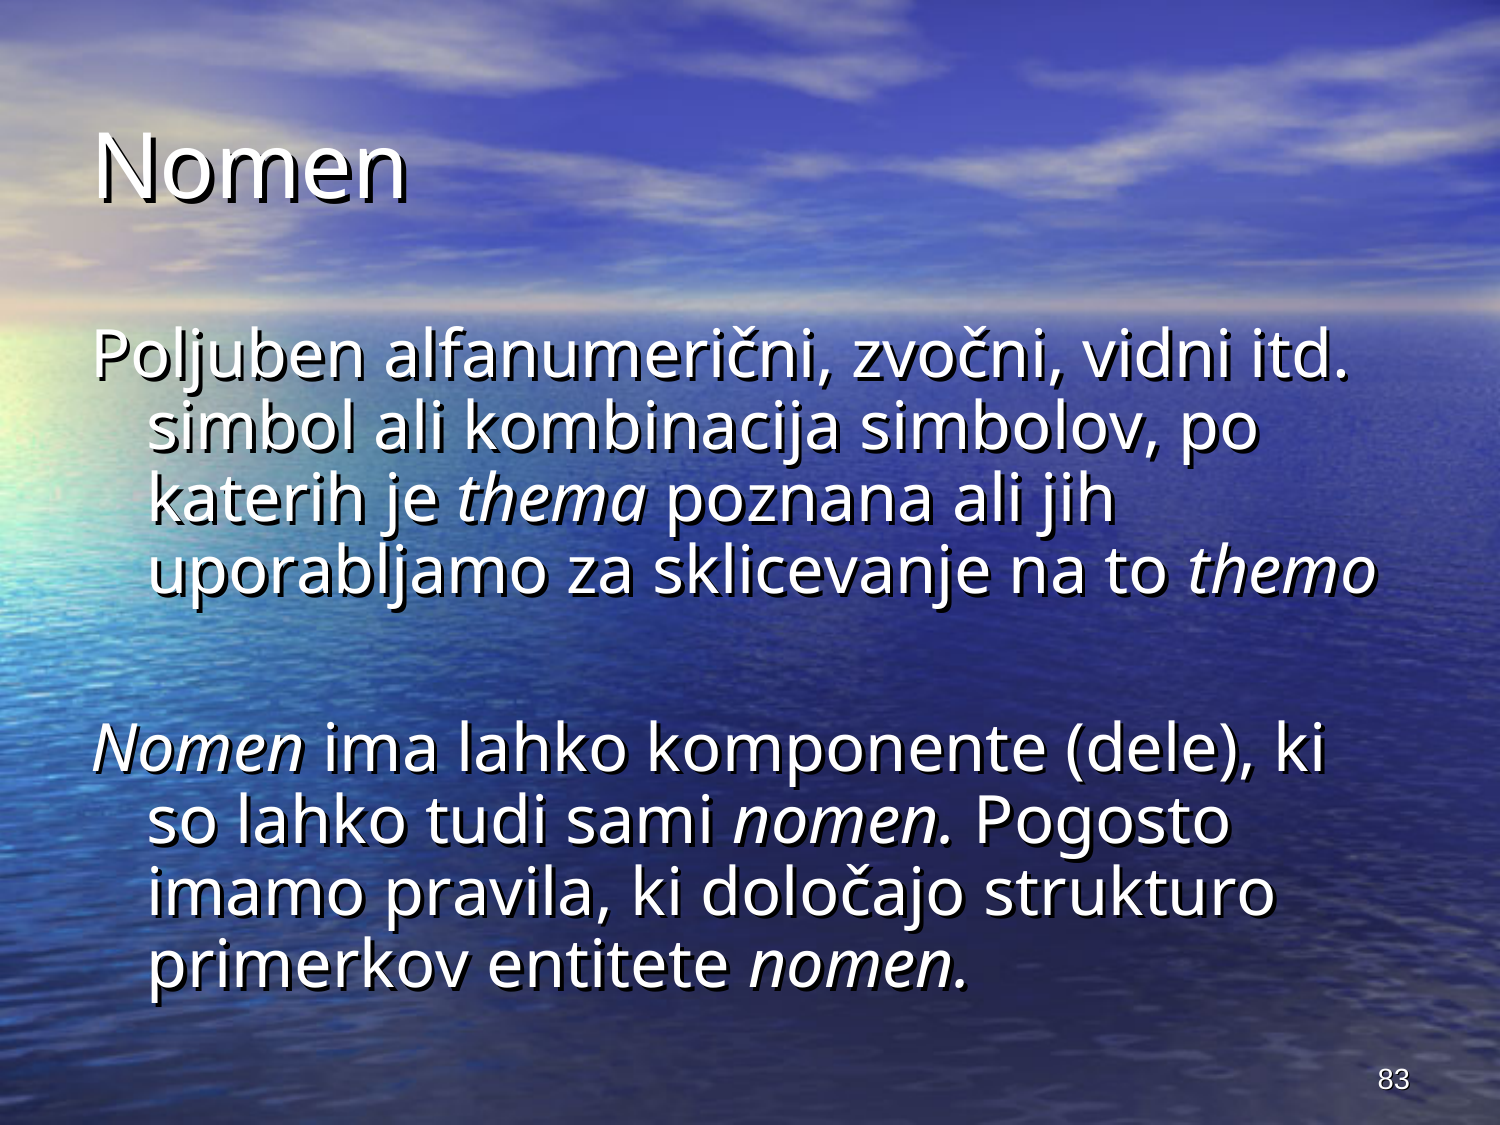

# Nomen
Poljuben alfanumerični, zvočni, vidni itd. simbol ali kombinacija simbolov, po katerih je thema poznana ali jih uporabljamo za sklicevanje na to themo
Nomen ima lahko komponente (dele), ki so lahko tudi sami nomen. Pogosto imamo pravila, ki določajo strukturo primerkov entitete nomen.